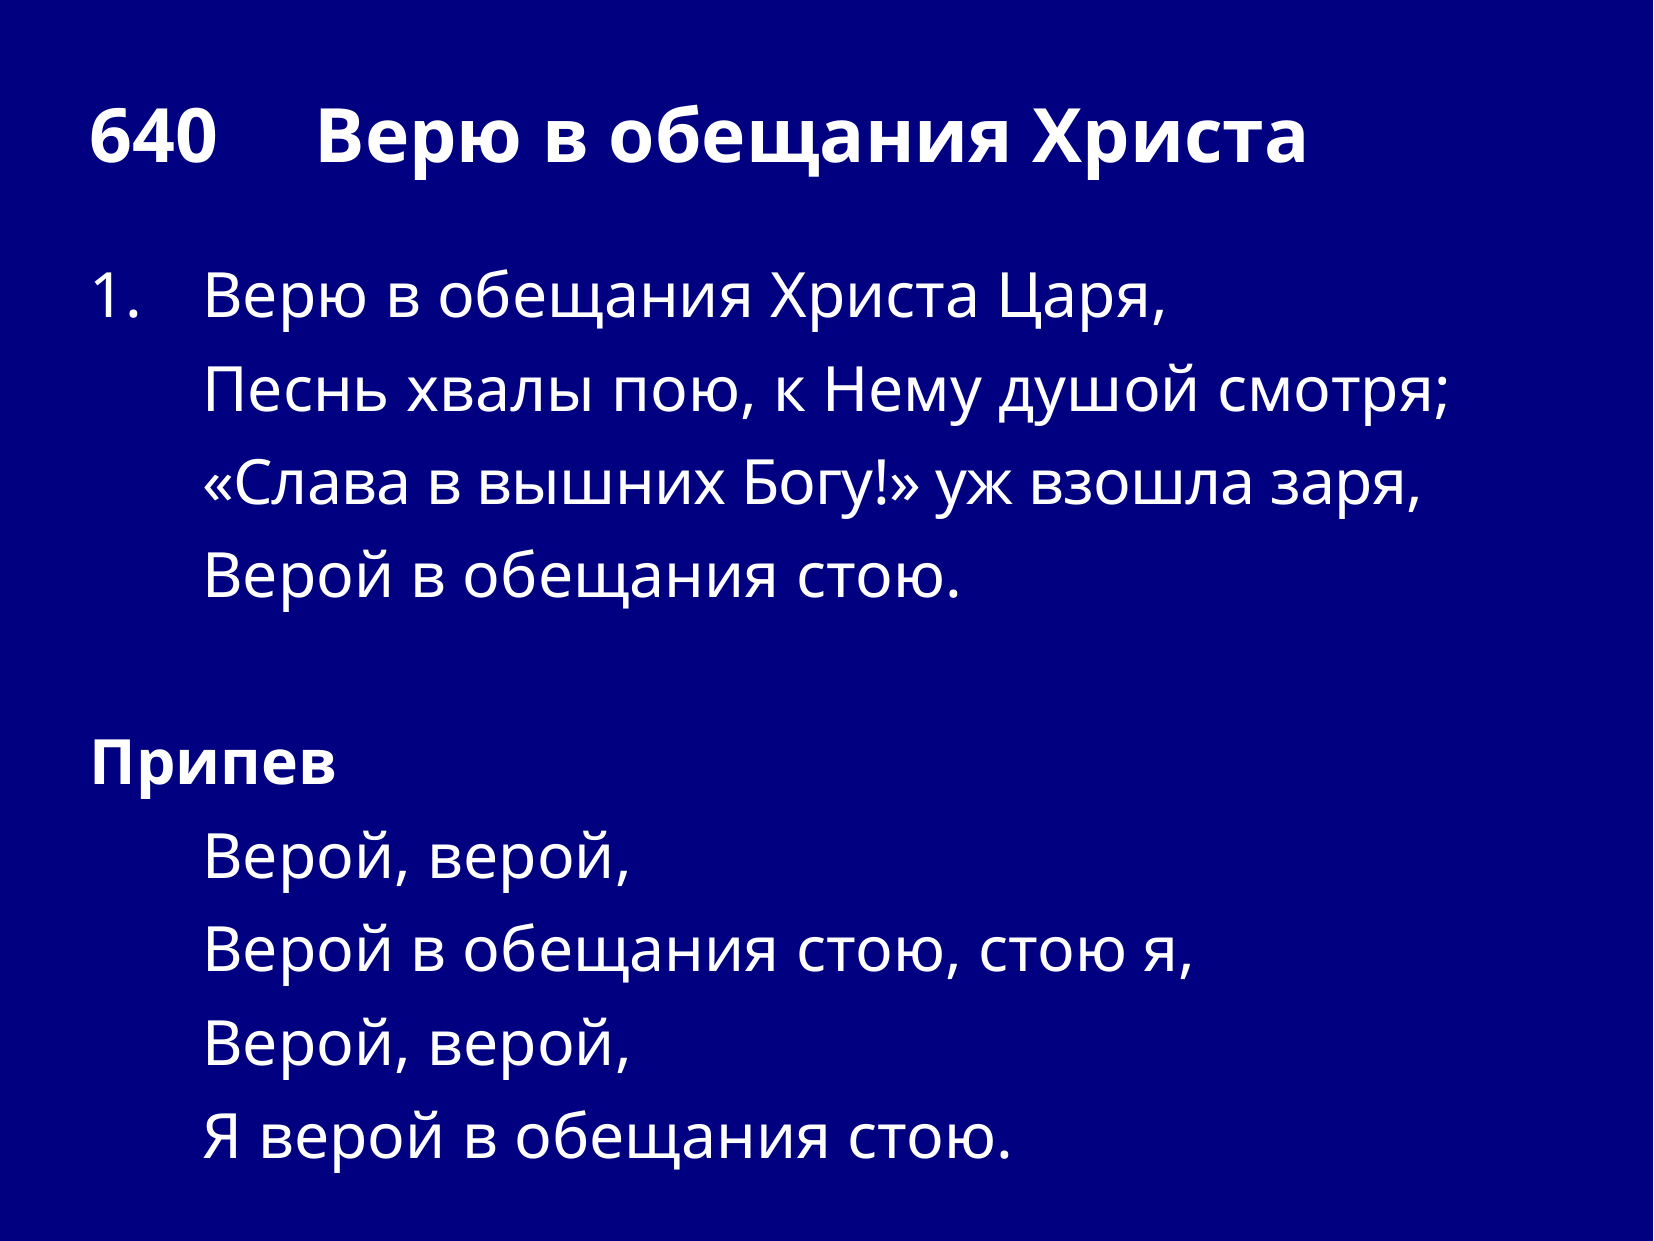

640	Верю в обещания Христа
1.	Верю в обещания Христа Царя,
	Песнь хвалы пою, к Нему душой смотря;
	«Слава в вышних Богу!» уж взошла заря,
	Верой в обещания стою.
Припев
	Верой, верой,
	Верой в обещания стою, стою я,
	Верой, верой,
	Я верой в обещания стою.